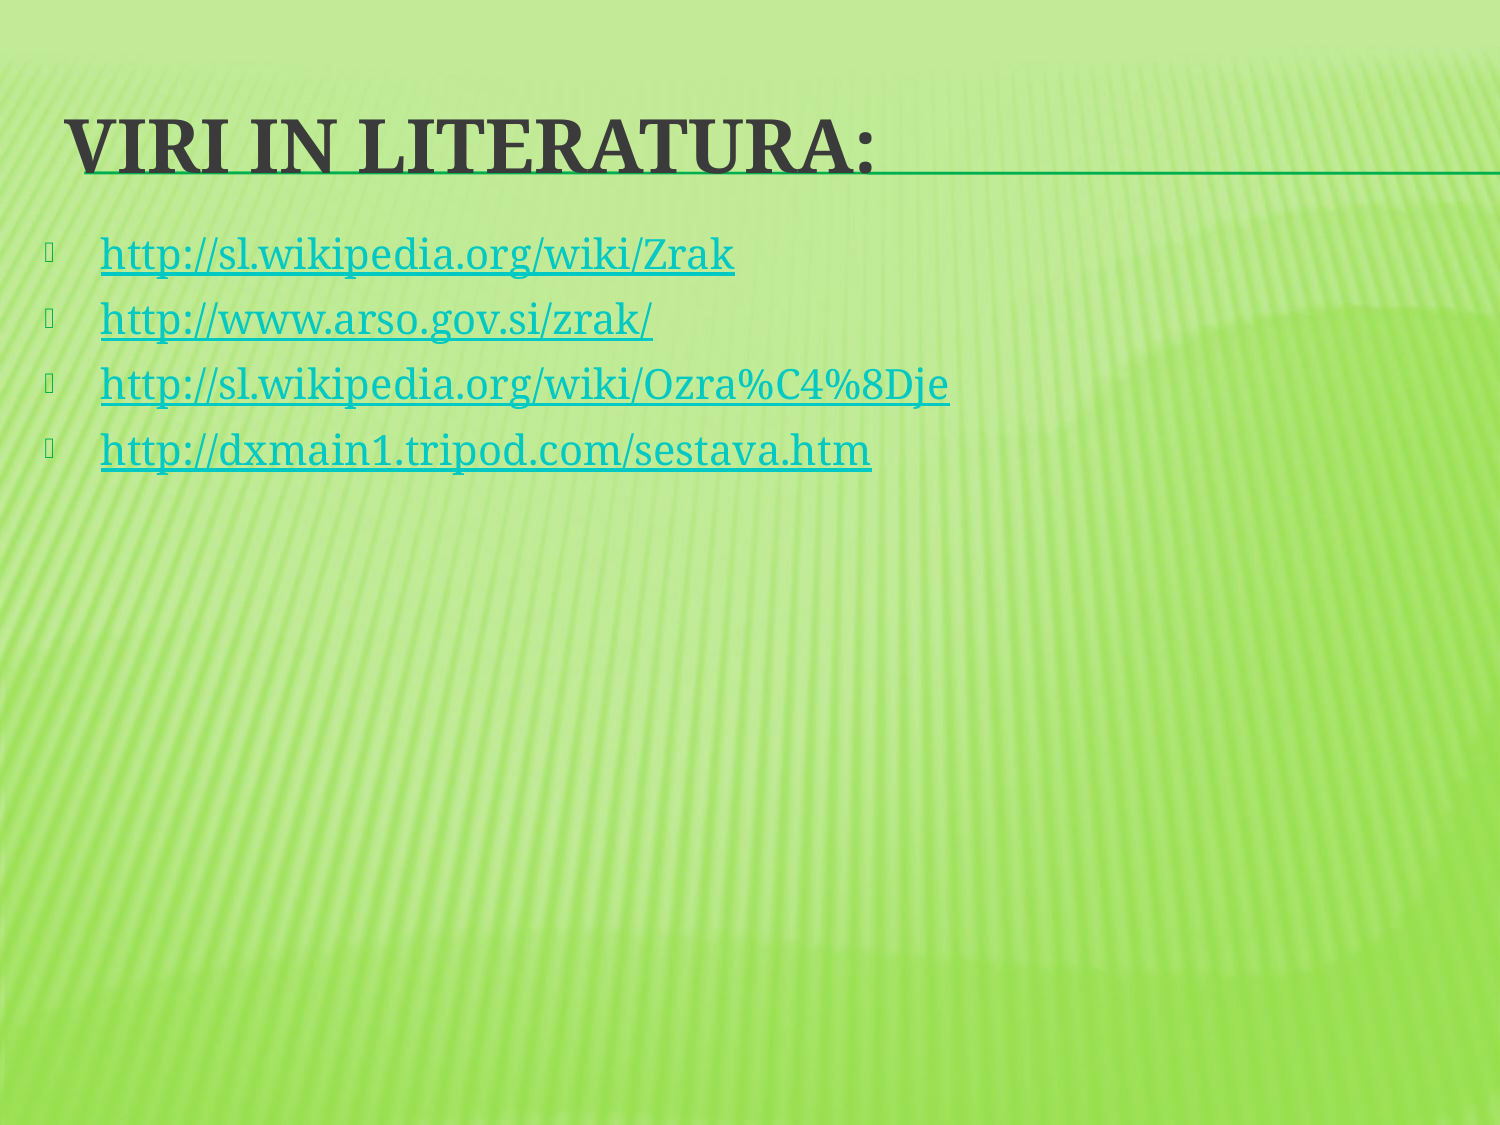

# VIRI IN LITERATURA:
http://sl.wikipedia.org/wiki/Zrak
http://www.arso.gov.si/zrak/
http://sl.wikipedia.org/wiki/Ozra%C4%8Dje
http://dxmain1.tripod.com/sestava.htm